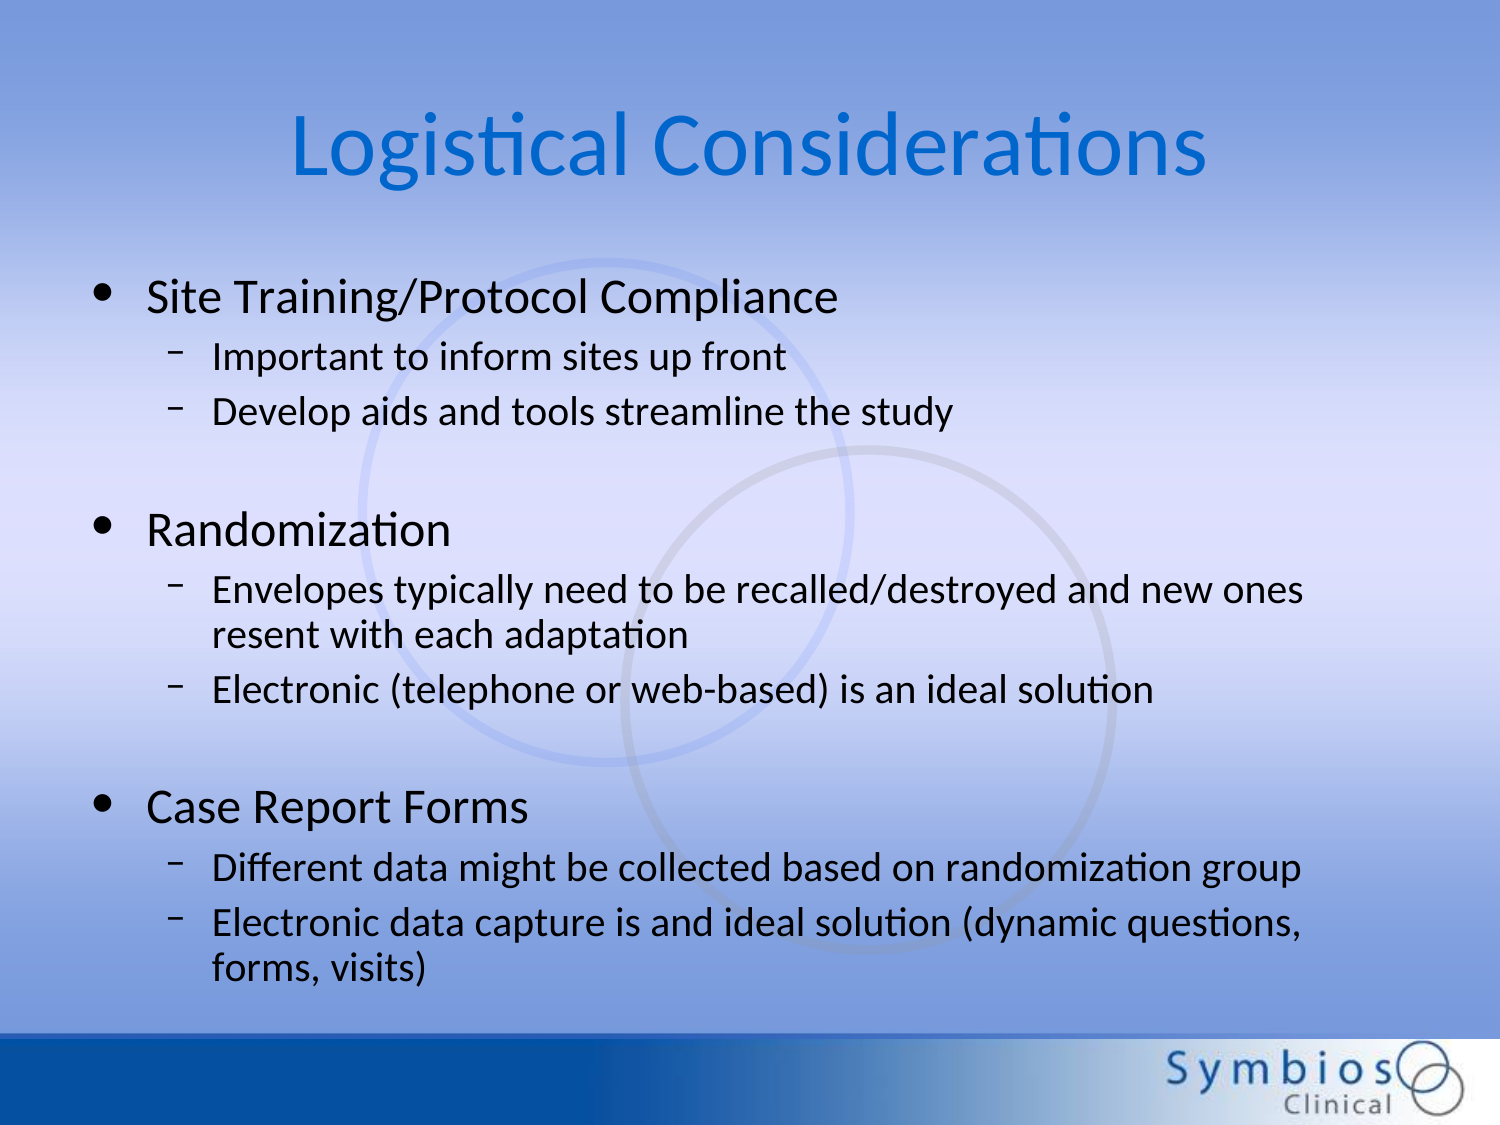

# Logistical Considerations
Site Training/Protocol Compliance
Important to inform sites up front
Develop aids and tools streamline the study
Randomization
Envelopes typically need to be recalled/destroyed and new ones resent with each adaptation
Electronic (telephone or web-based) is an ideal solution
Case Report Forms
Different data might be collected based on randomization group
Electronic data capture is and ideal solution (dynamic questions, forms, visits)